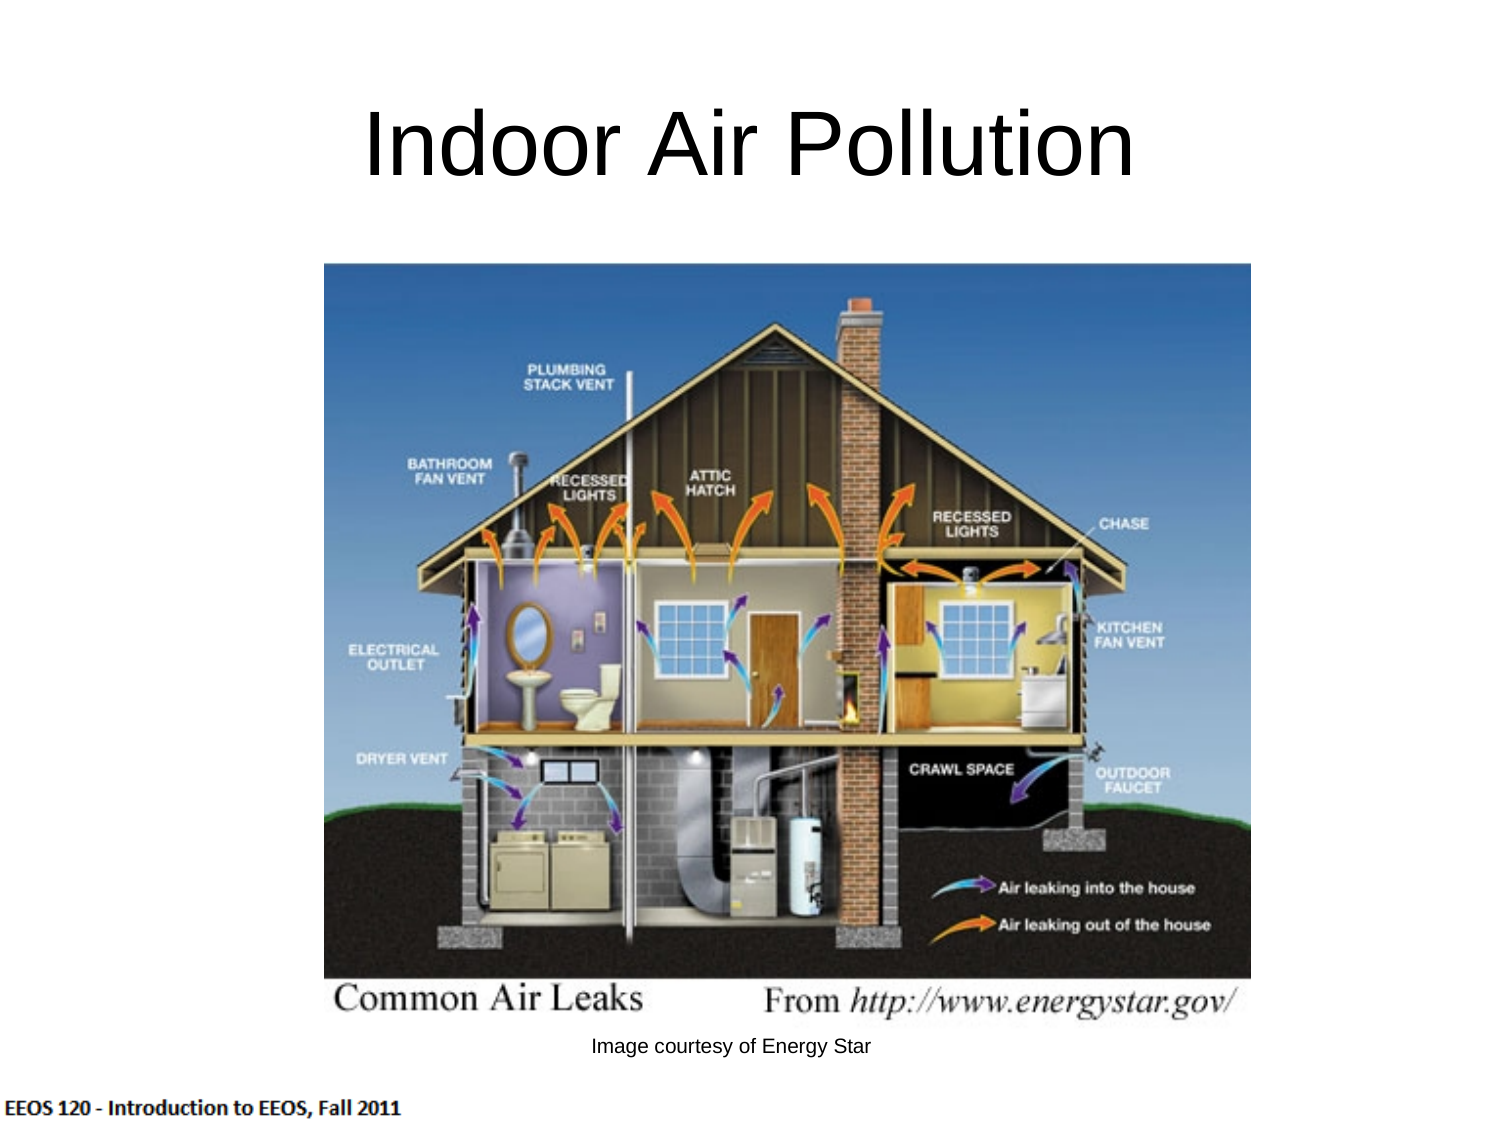

# Indoor Air Pollution
Image courtesy of Energy Star